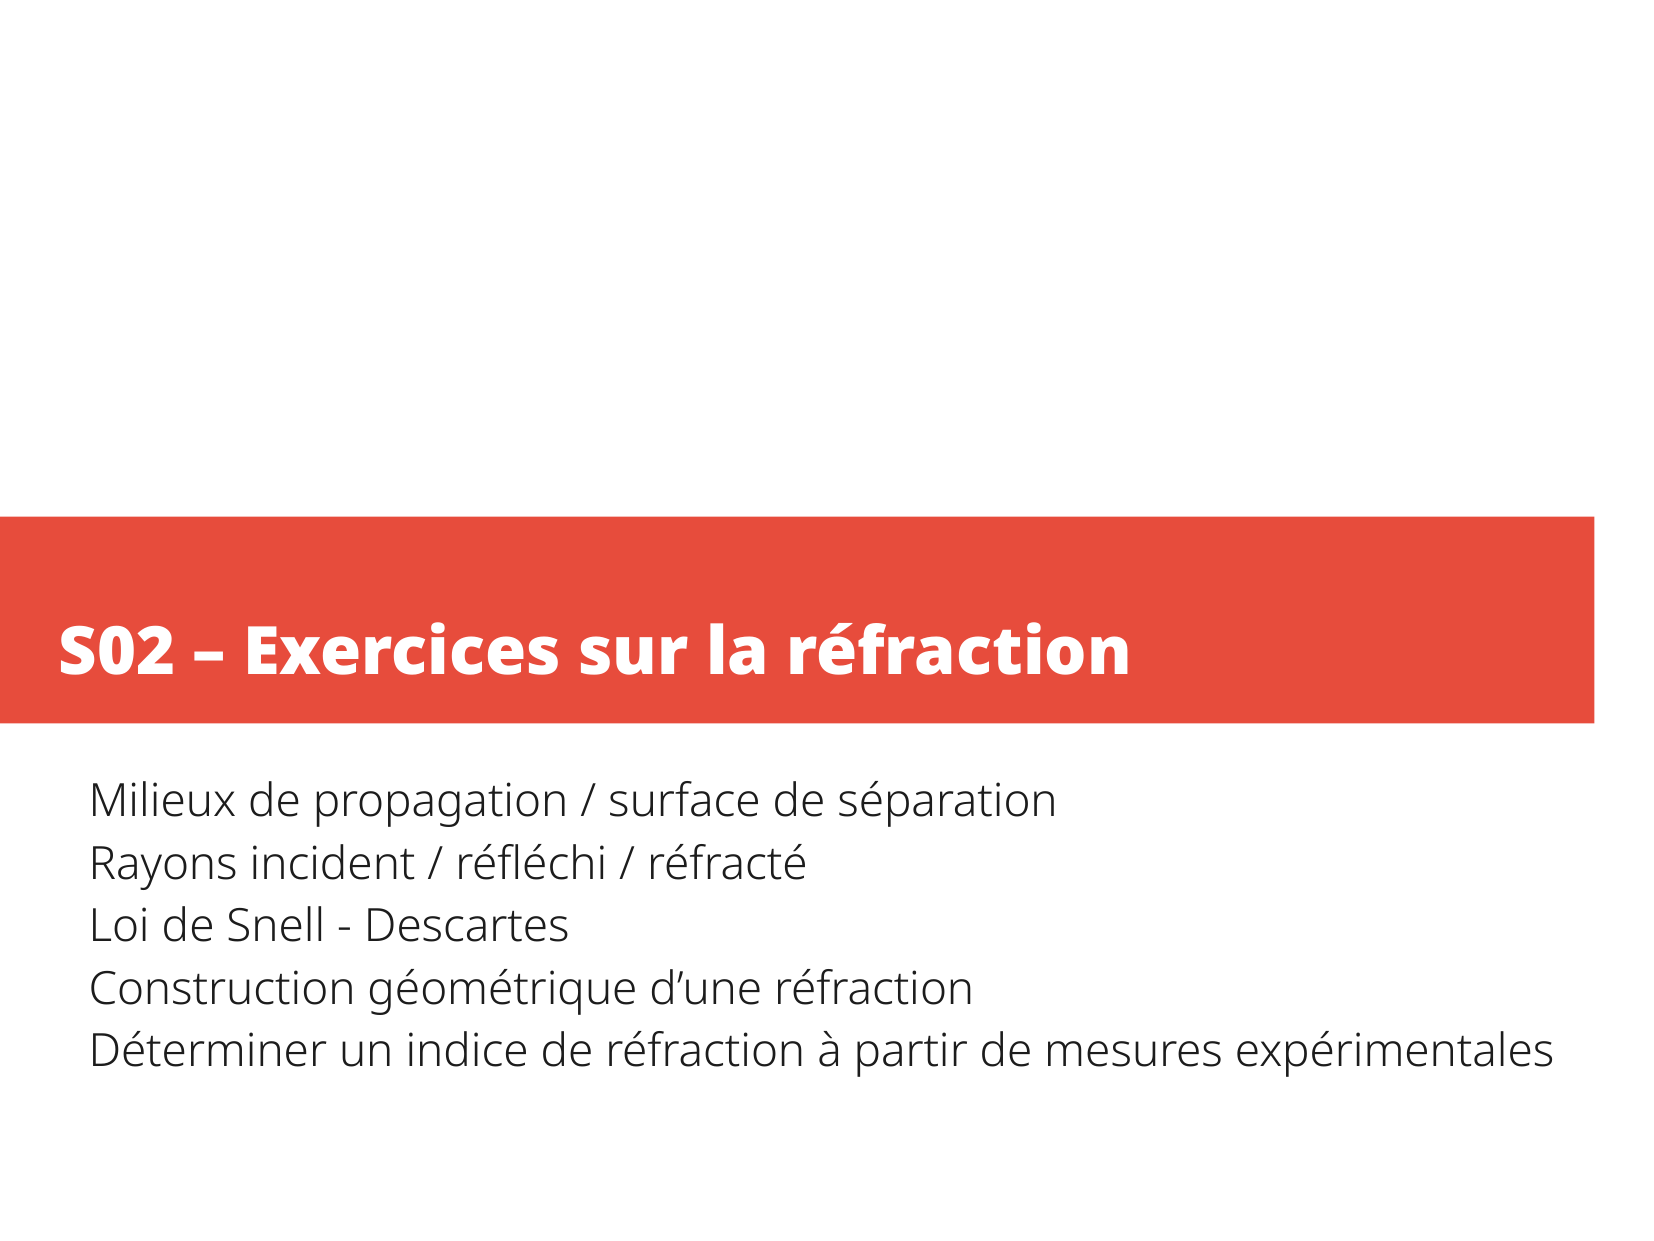

# S02 – Exercices sur la réfraction
Milieux de propagation / surface de séparation
Rayons incident / réfléchi / réfracté
Loi de Snell - Descartes
Construction géométrique d’une réfraction
Déterminer un indice de réfraction à partir de mesures expérimentales